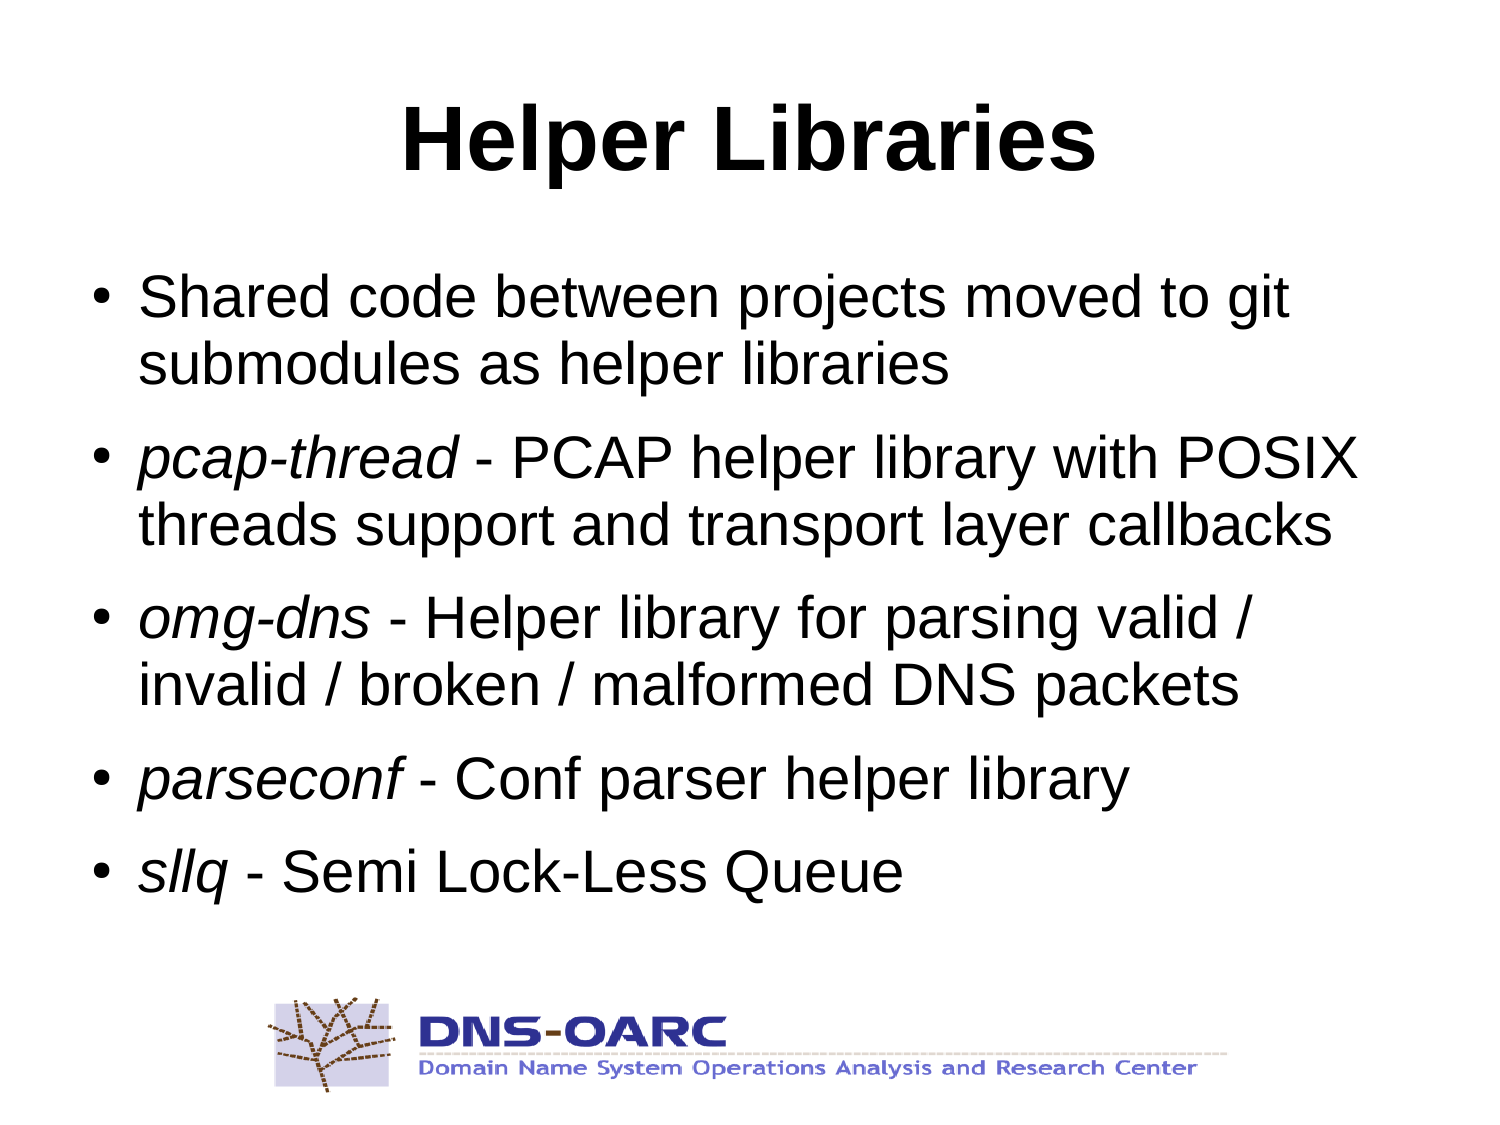

# Helper Libraries
Shared code between projects moved to git submodules as helper libraries
pcap-thread - PCAP helper library with POSIX threads support and transport layer callbacks
omg-dns - Helper library for parsing valid / invalid / broken / malformed DNS packets
parseconf - Conf parser helper library
sllq - Semi Lock-Less Queue